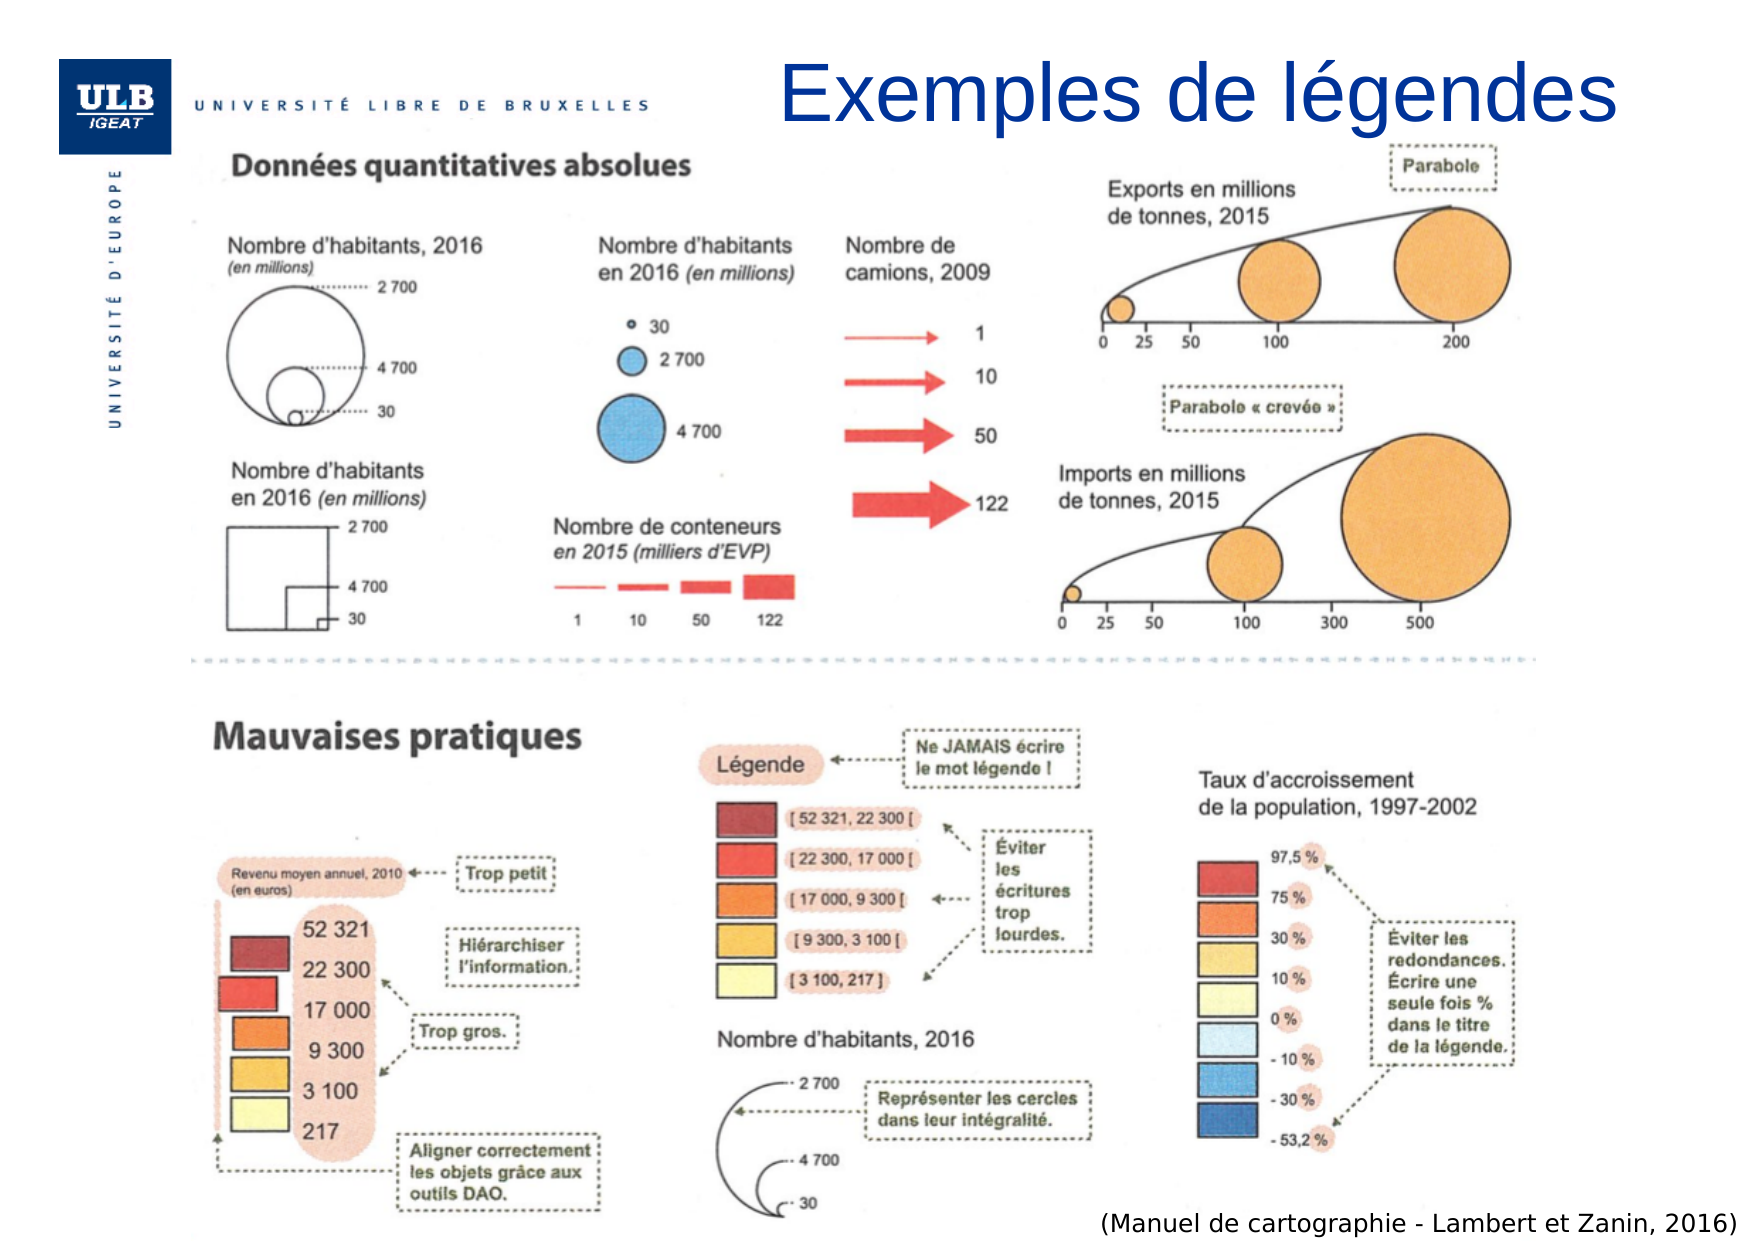

Exemples de légendes
#
(Manuel de cartographie - Lambert et Zanin, 2016)